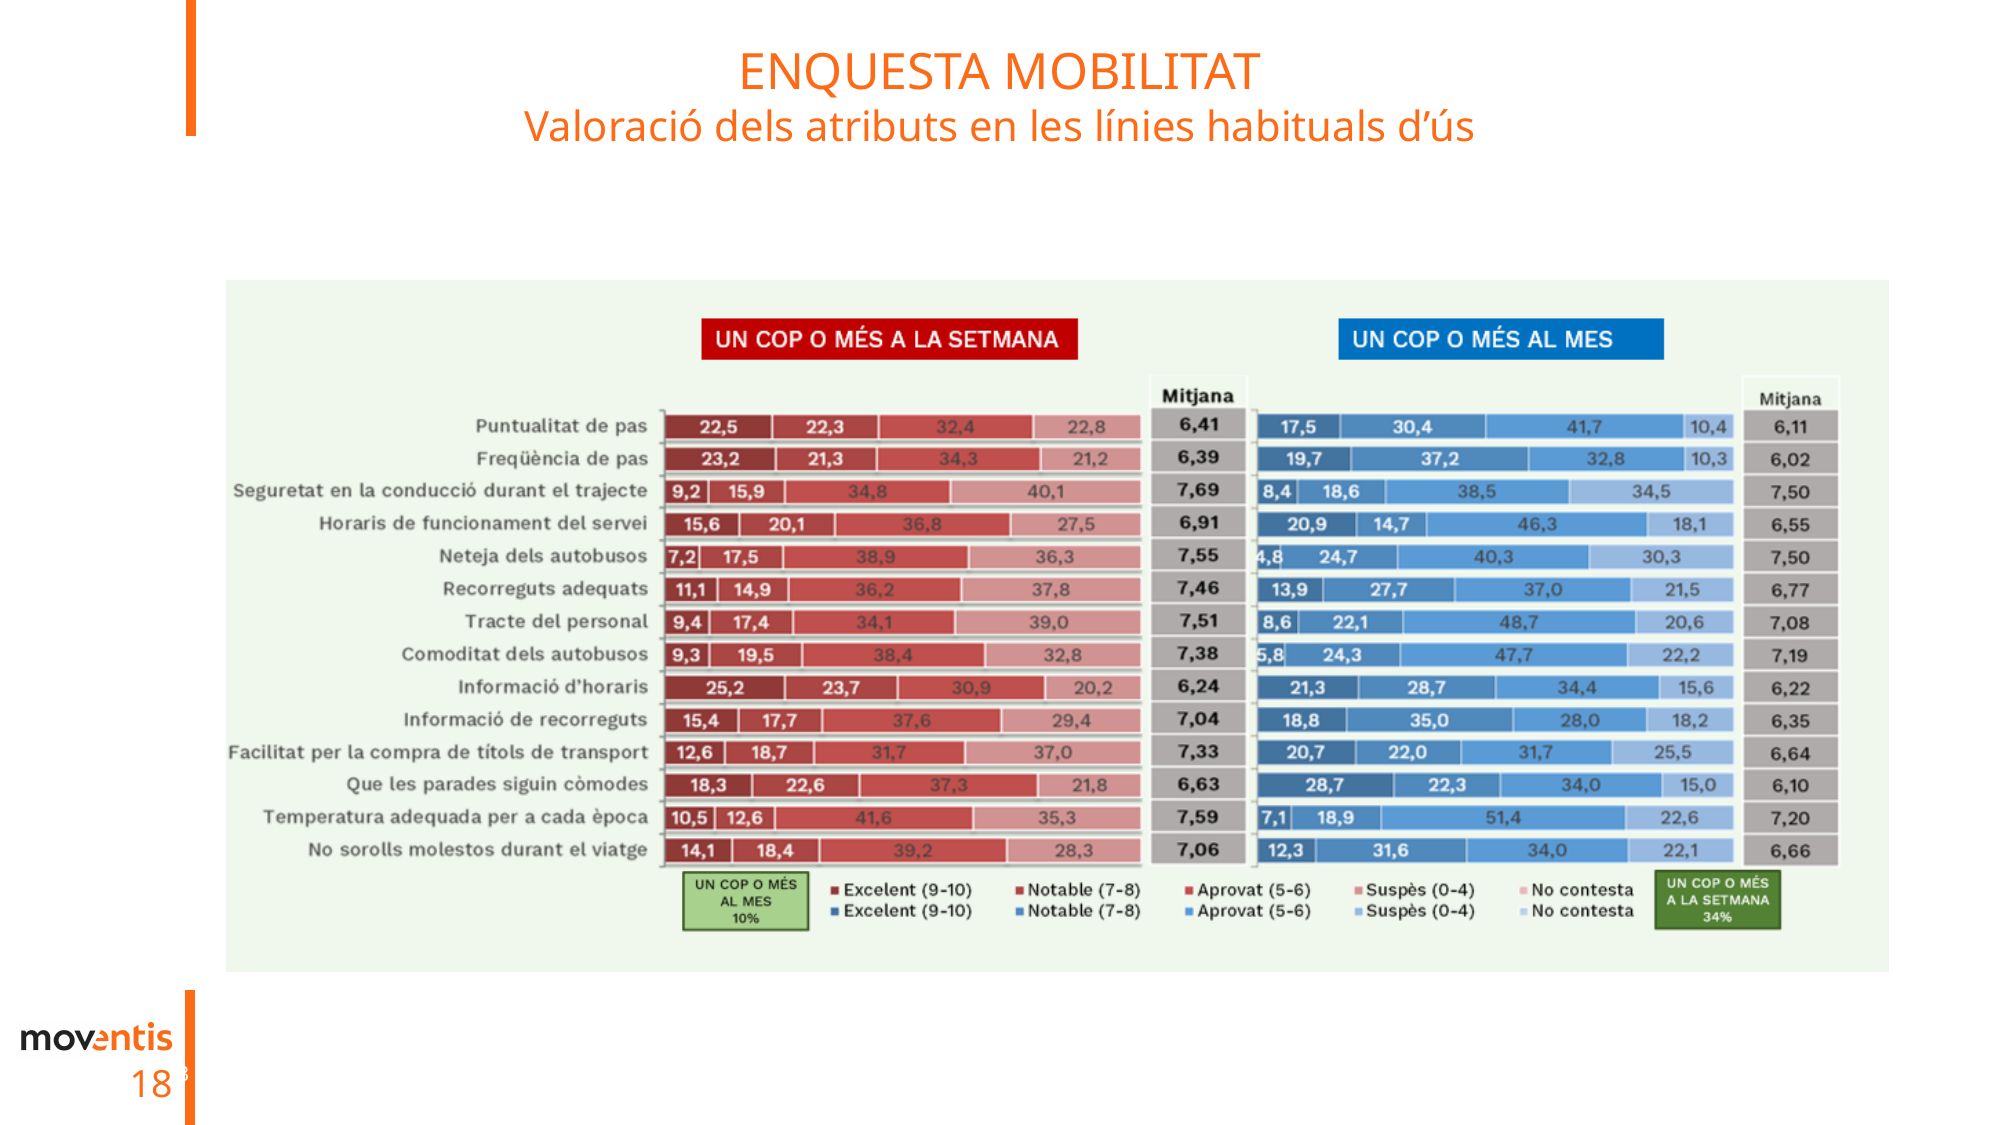

ENQUESTA MOBILITAT
Valoració dels atributs en les línies habituals d’ús
31/3/23